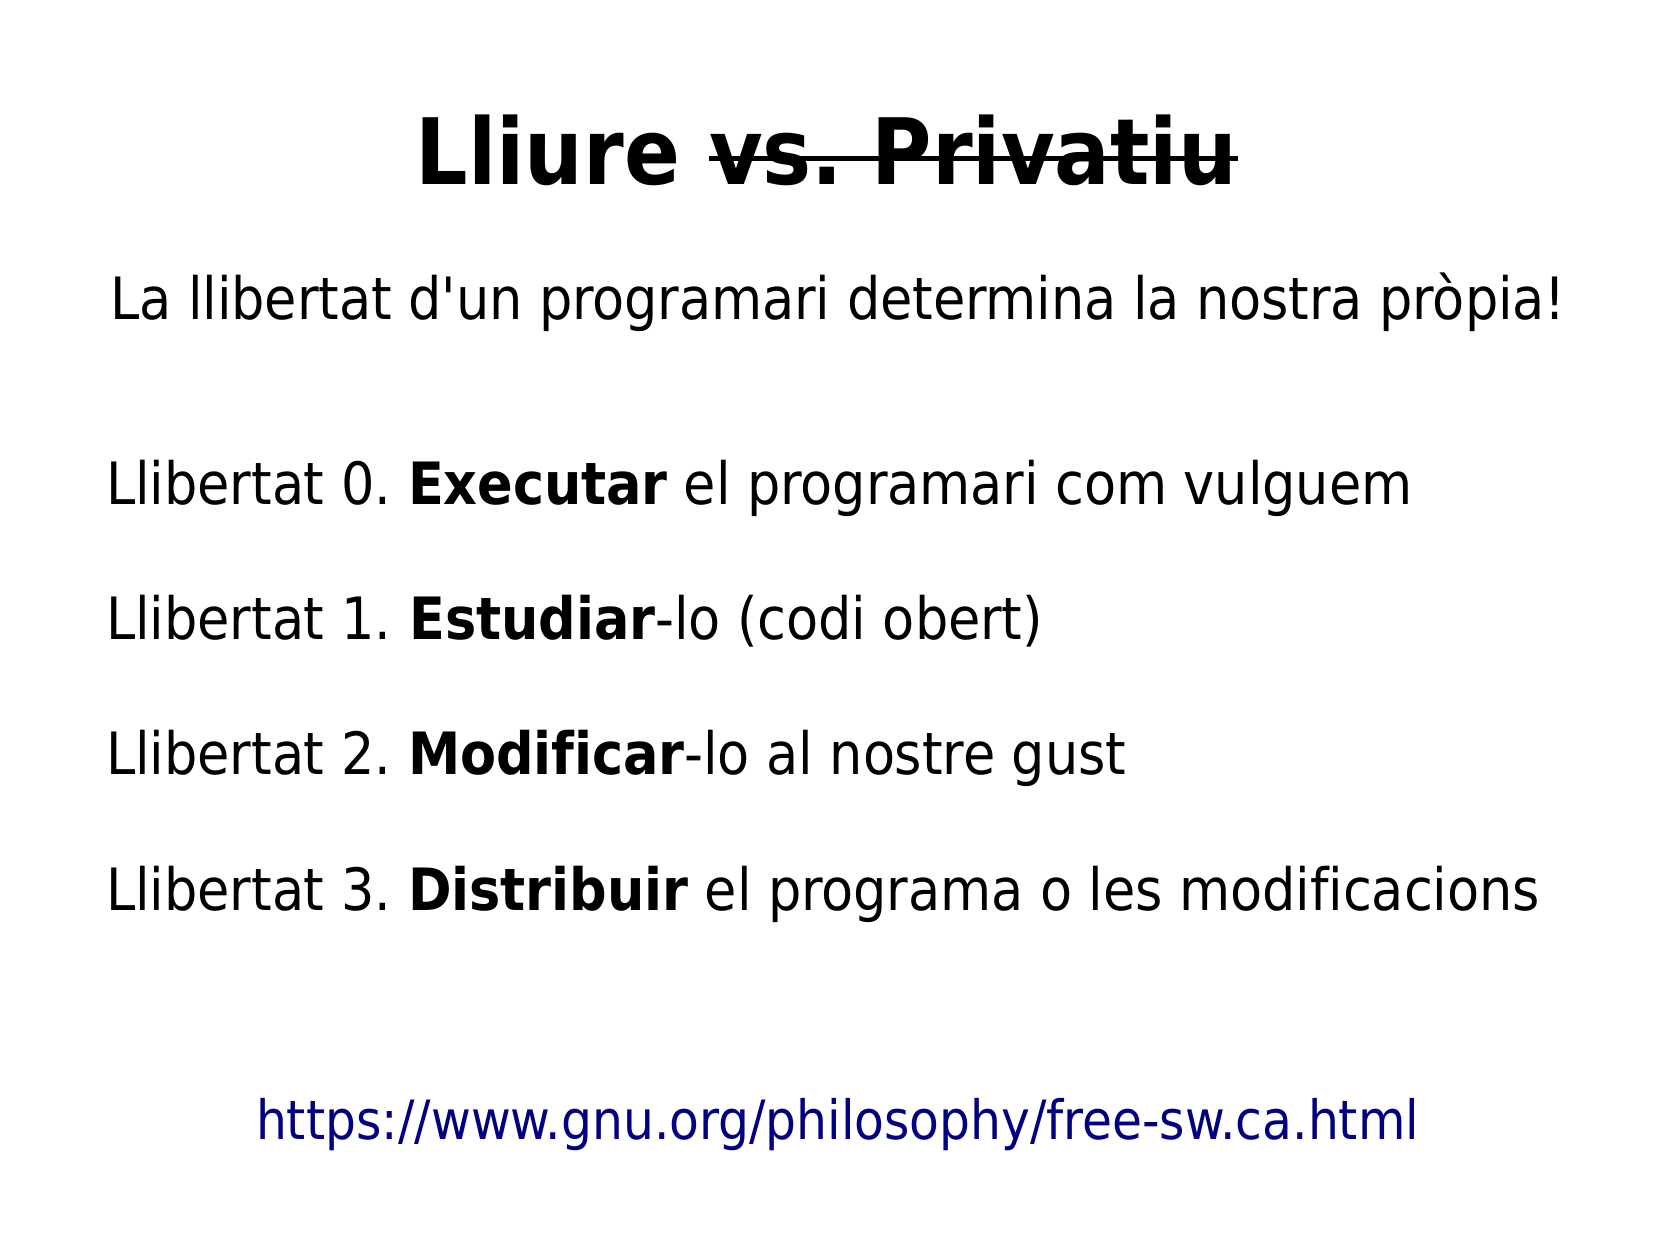

# Lliure vs. Privatiu
La llibertat d'un programari determina la nostra pròpia!
Llibertat 0. Executar el programari com vulguem
Llibertat 1. Estudiar-lo (codi obert)
Llibertat 2. Modificar-lo al nostre gust
Llibertat 3. Distribuir el programa o les modificacions
https://www.gnu.org/philosophy/free-sw.ca.html